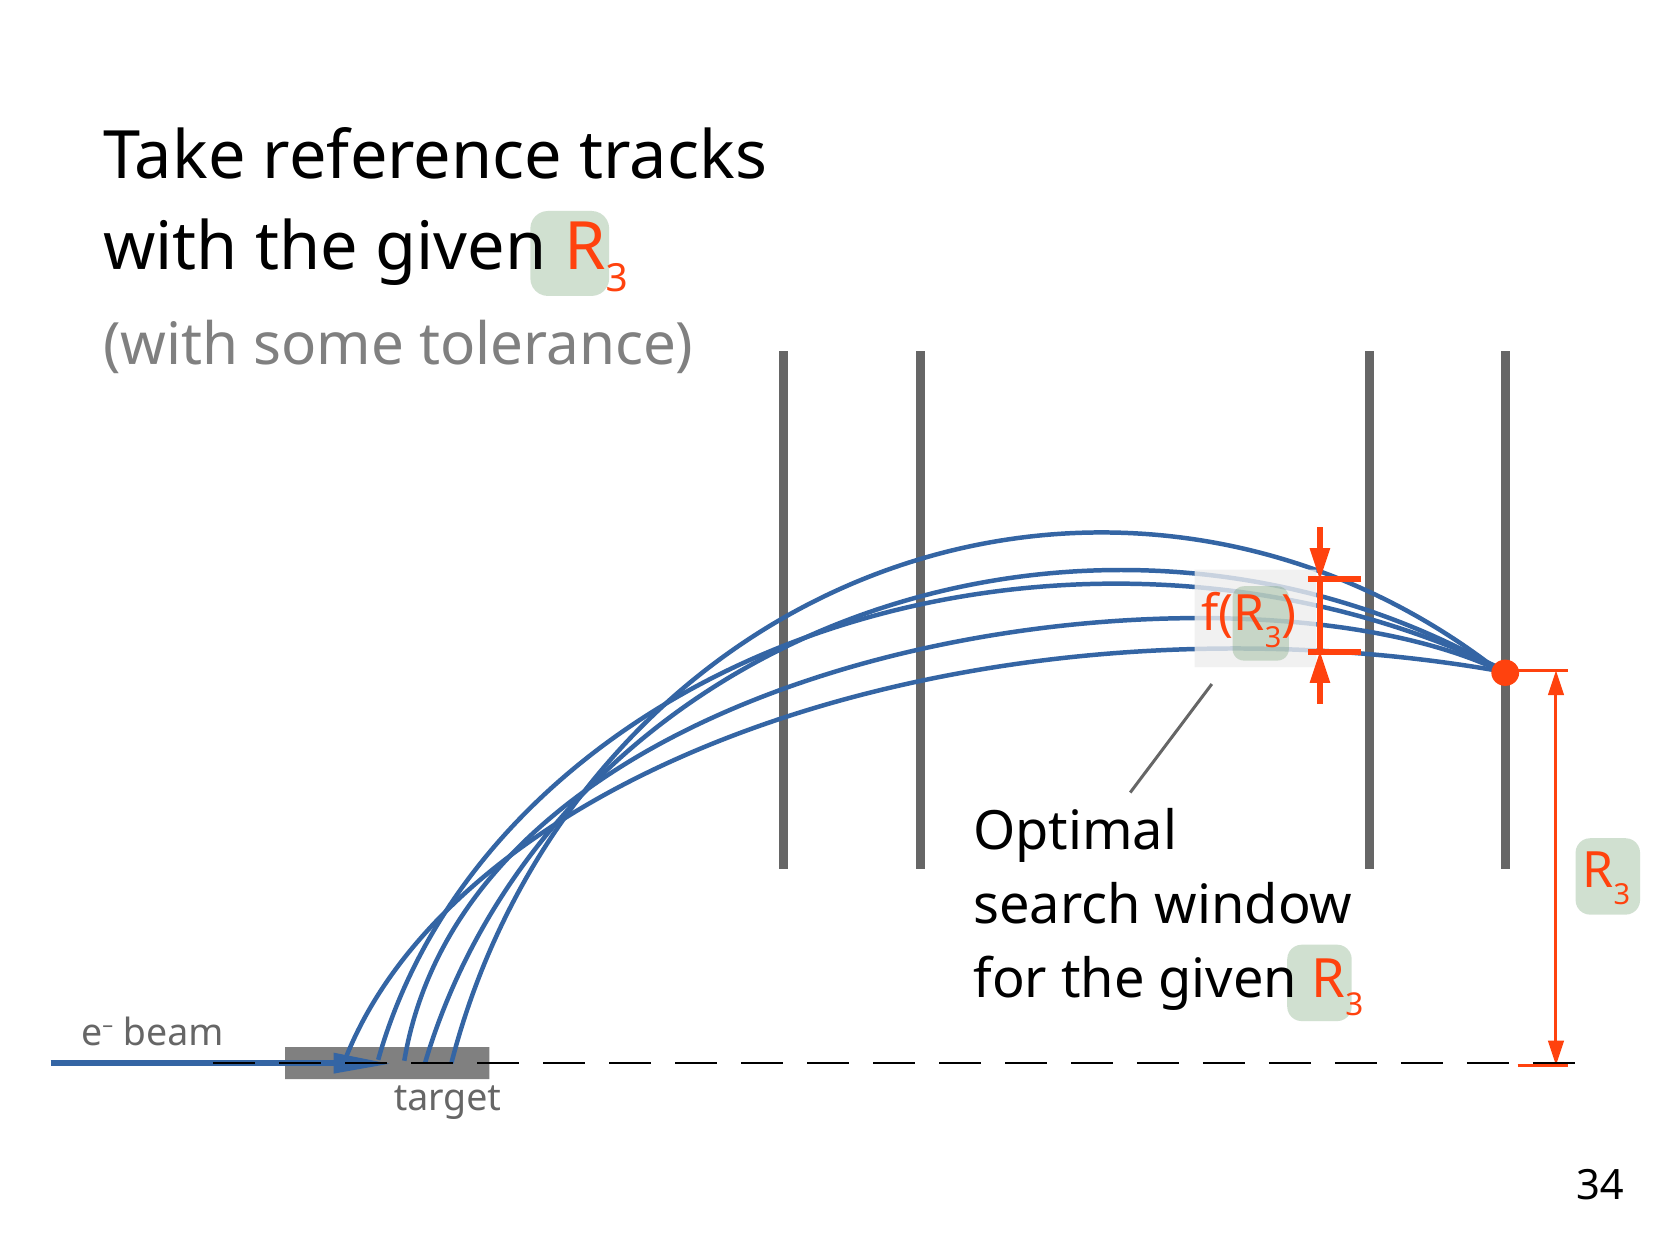

Take reference tracks
with the given R3
(with some tolerance)
 f(R3)
Optimal
search window
for the given R3
R3
e– beam
target
34